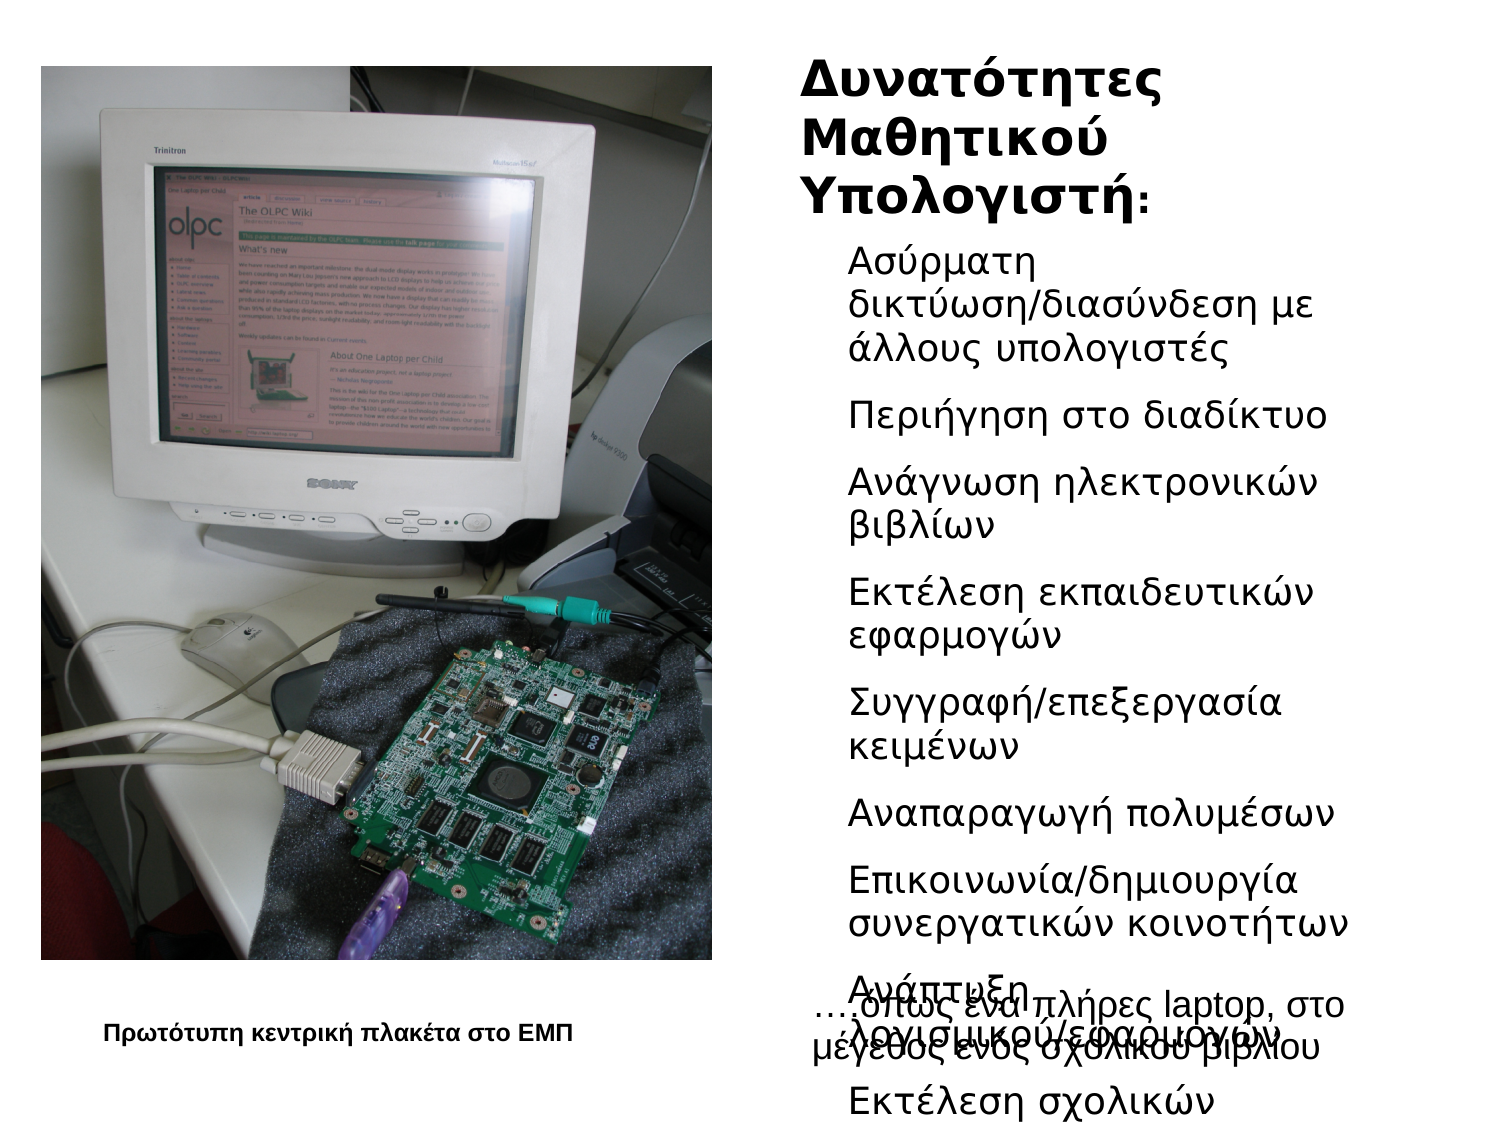

Δυνατότητες Μαθητικού Υπολογιστή:
Ασύρματη δικτύωση/διασύνδεση με άλλους υπολογιστές
Περιήγηση στο διαδίκτυο
Ανάγνωση ηλεκτρονικών βιβλίων
Εκτέλεση εκπαιδευτικών εφαρμογών
Συγγραφή/επεξεργασία κειμένων
Αναπαραγωγή πολυμέσων
Επικοινωνία/δημιουργία συνεργατικών κοινοτήτων
Ανάπτυξη λογισμικού/εφαρμογών
Εκτέλεση σχολικών εργασιών
….όπως ένα πλήρες laptop, στο μέγεθος ενός σχολικού βιβλίου
Πρωτότυπη κεντρική πλακέτα στο ΕΜΠ